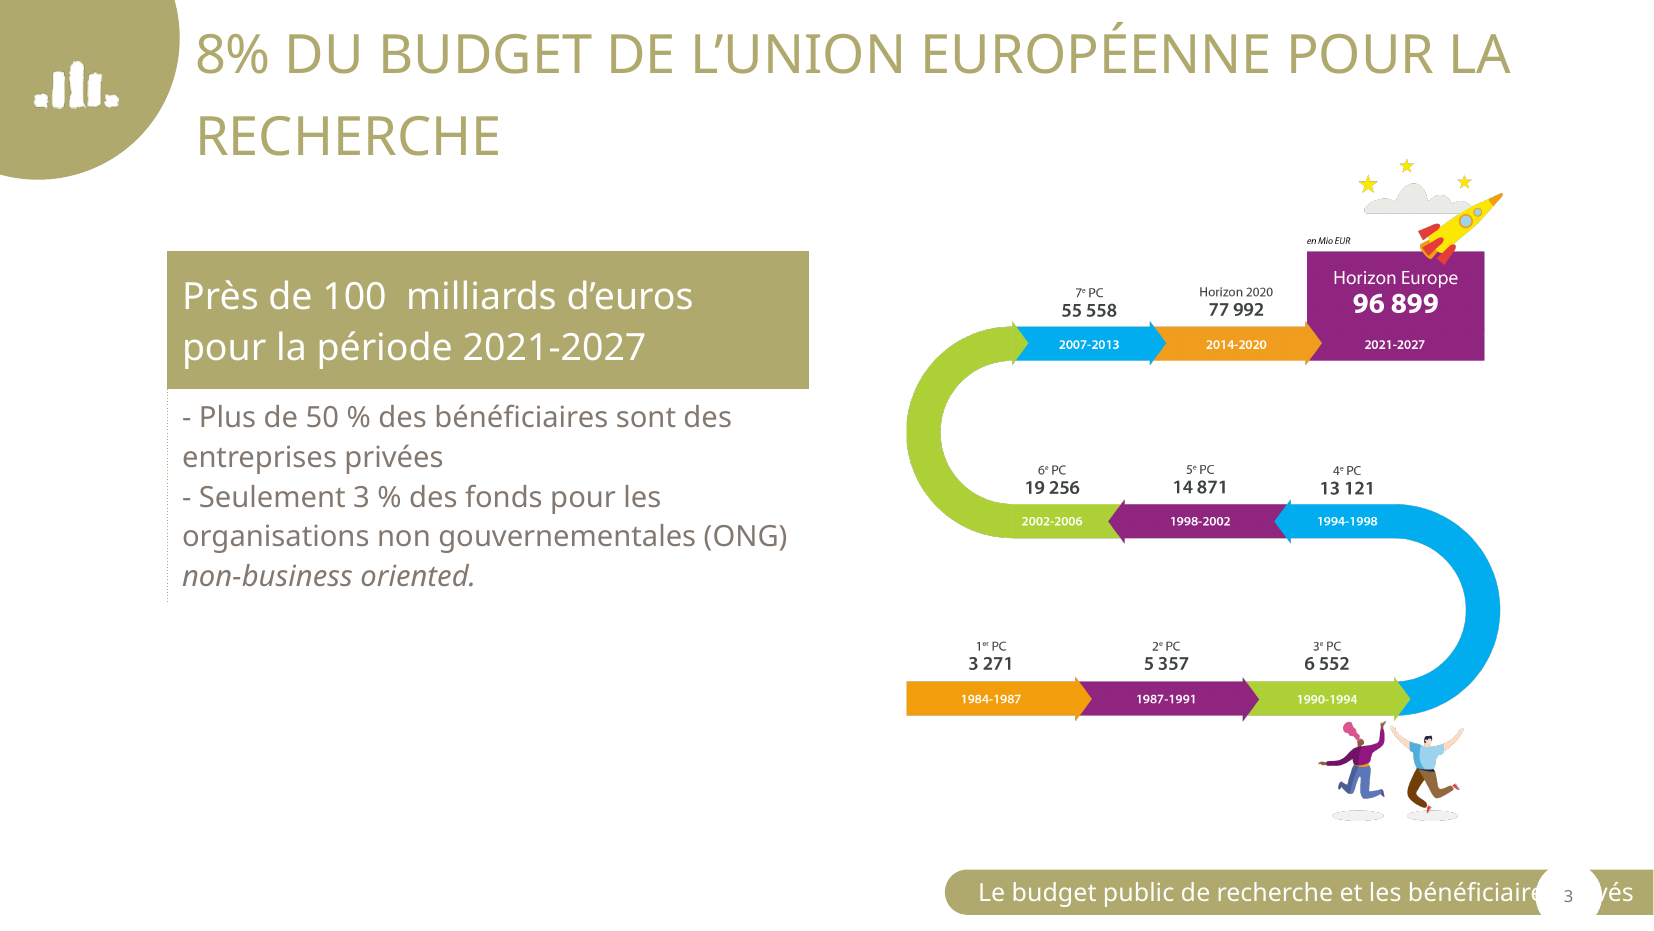

# 8% DU BUDGET DE L’UNION EUROPÉENNE POUR LA RECHERCHE
| Près de 100 milliards d’euros pour la période 2021-2027 |
| --- |
| - Plus de 50 % des bénéficiaires sont des entreprises privées - Seulement 3 % des fonds pour les organisations non gouvernementales (ONG) non-business oriented. |
3
3
Le budget public de recherche et les bénéficiaires privés